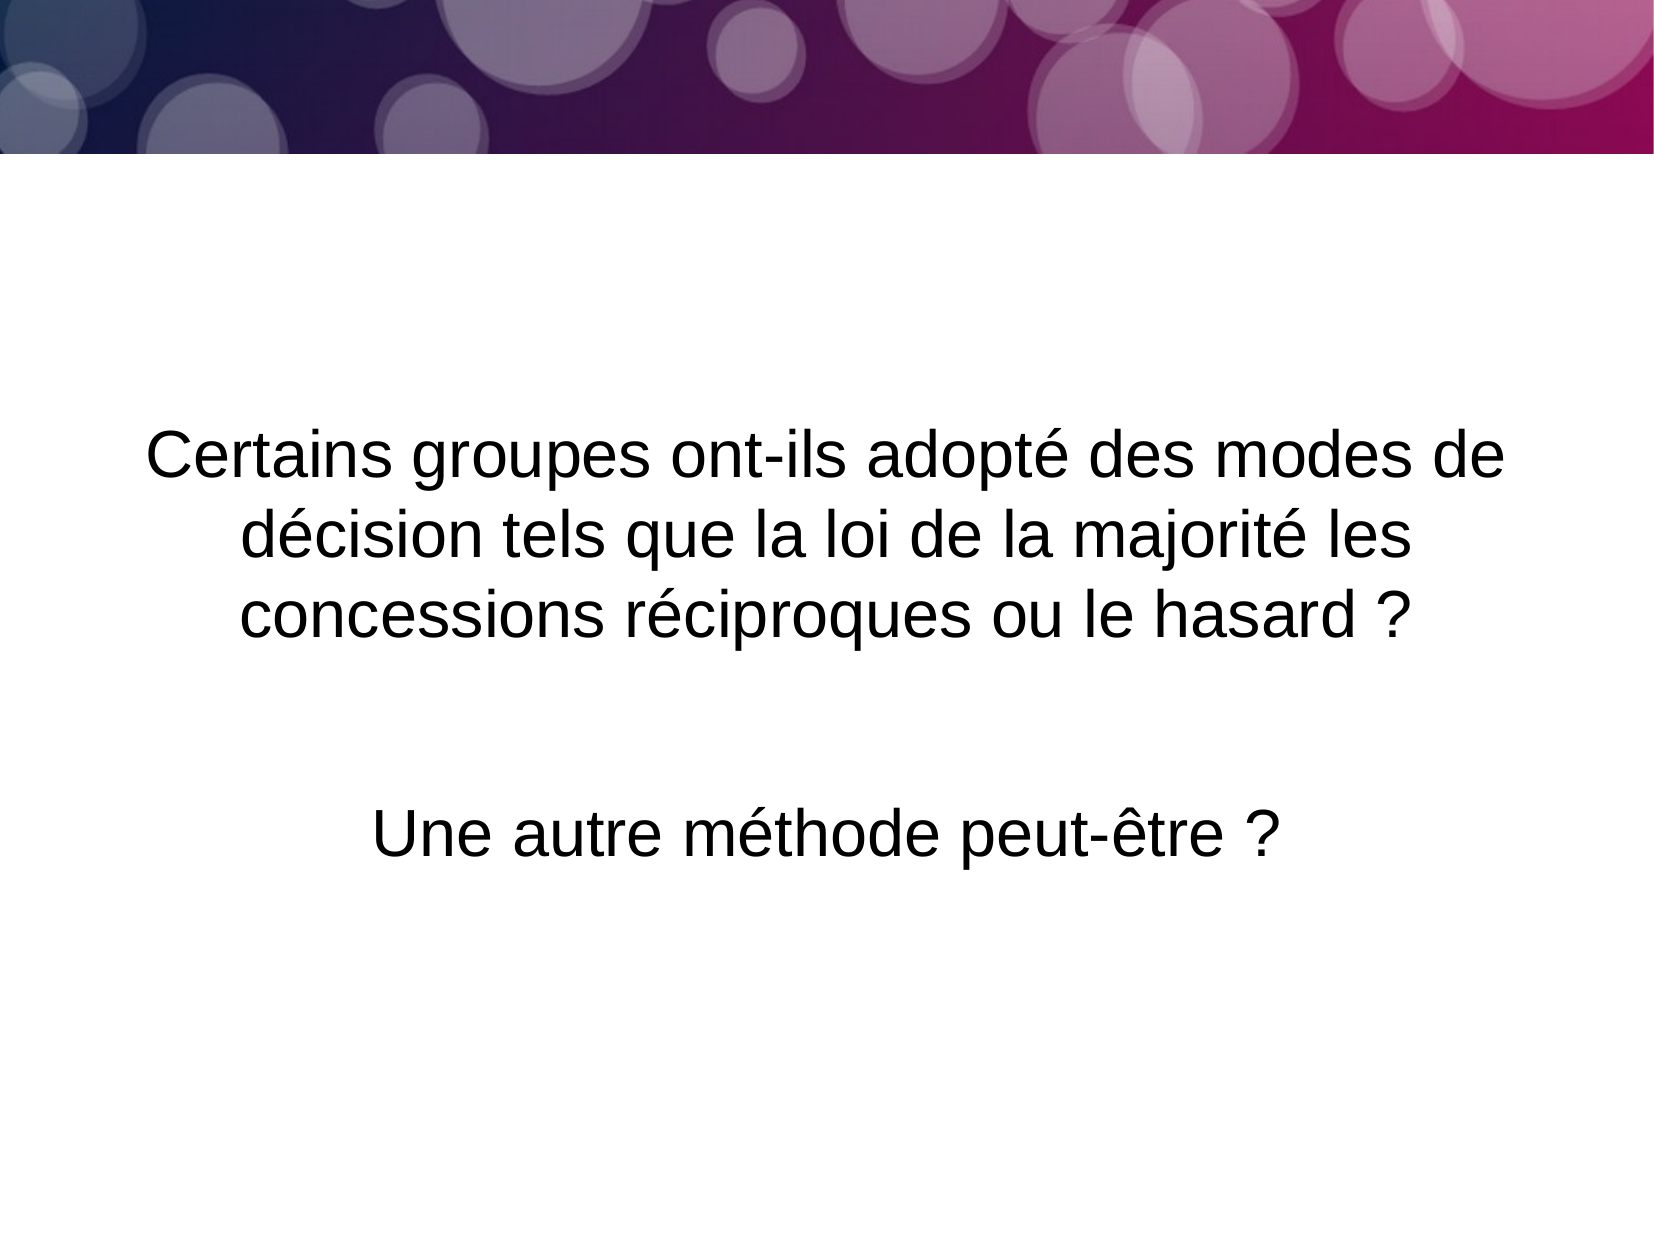

# Certains groupes ont-ils adopté des modes de décision tels que la loi de la majorité les concessions réciproques ou le hasard ?
Une autre méthode peut-être ?